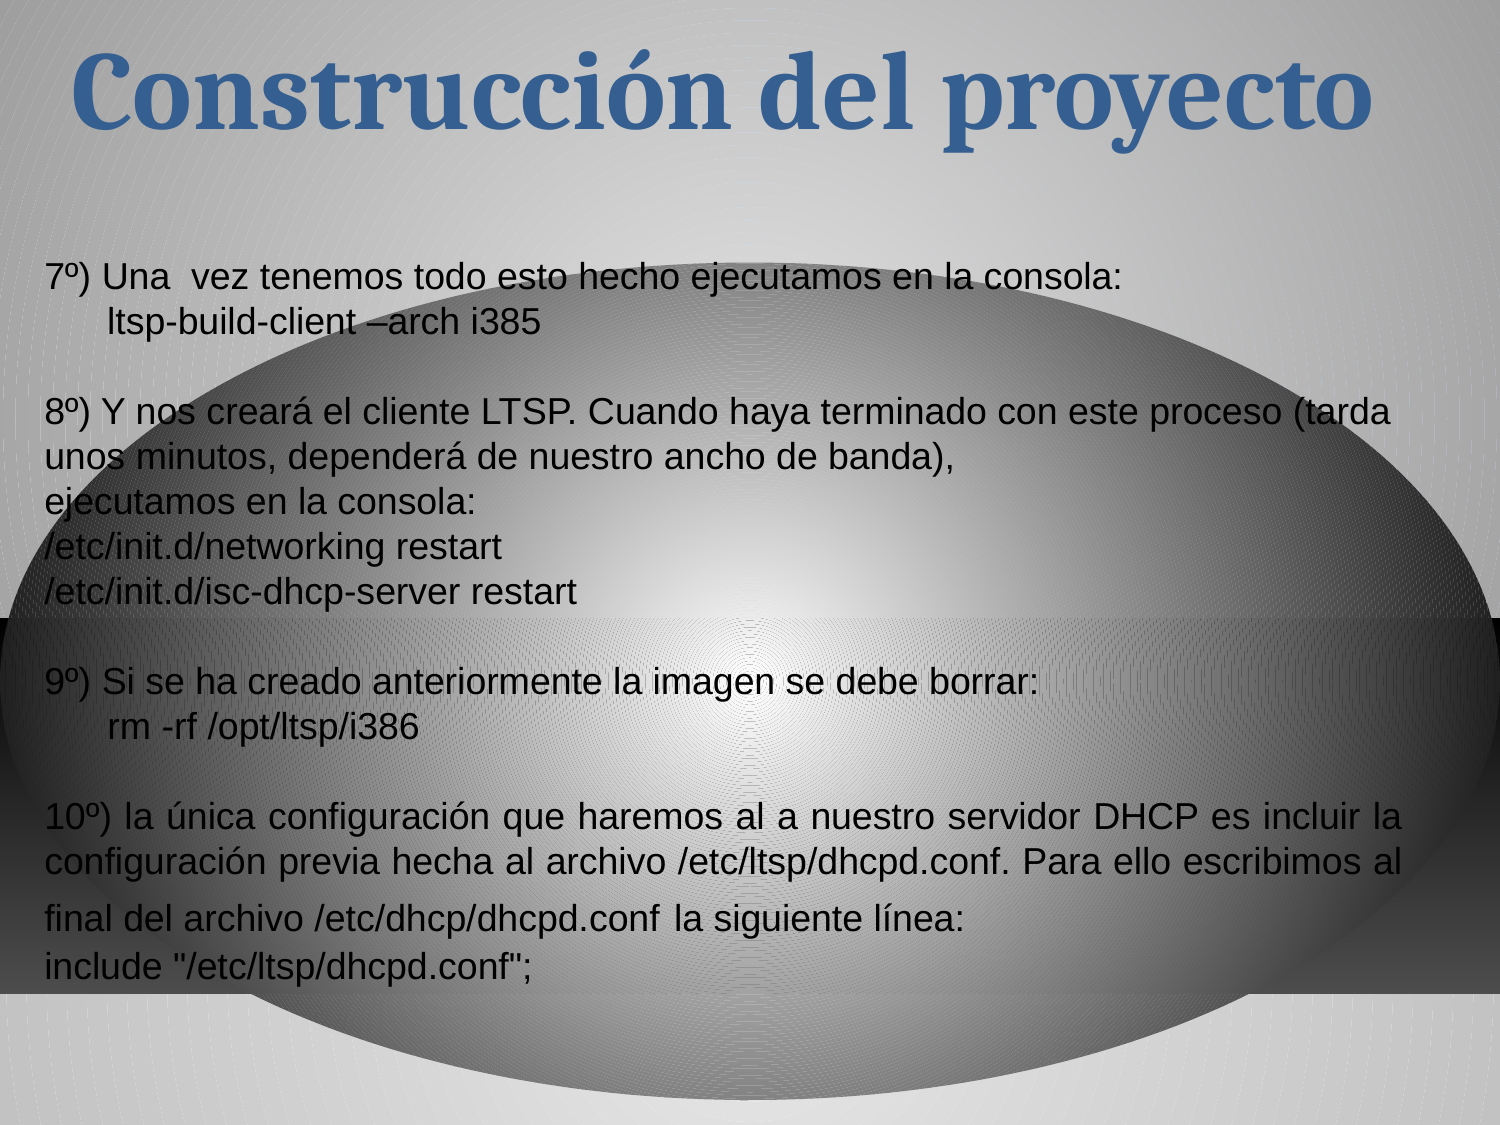

Construcción del proyecto
7º) Una vez tenemos todo esto hecho ejecutamos en la consola:
 ltsp-build-client –arch i385
8º) Y nos creará el cliente LTSP. Cuando haya terminado con este proceso (tarda unos minutos, dependerá de nuestro ancho de banda),
ejecutamos en la consola:
/etc/init.d/networking restart
/etc/init.d/isc-dhcp-server restart
9º) Si se ha creado anteriormente la imagen se debe borrar:
 rm -rf /opt/ltsp/i386
10º) la única configuración que haremos al a nuestro servidor DHCP es incluir la configuración previa hecha al archivo /etc/ltsp/dhcpd.conf. Para ello escribimos al final del archivo /etc/dhcp/dhcpd.conf la siguiente línea:
include "/etc/ltsp/dhcpd.conf";